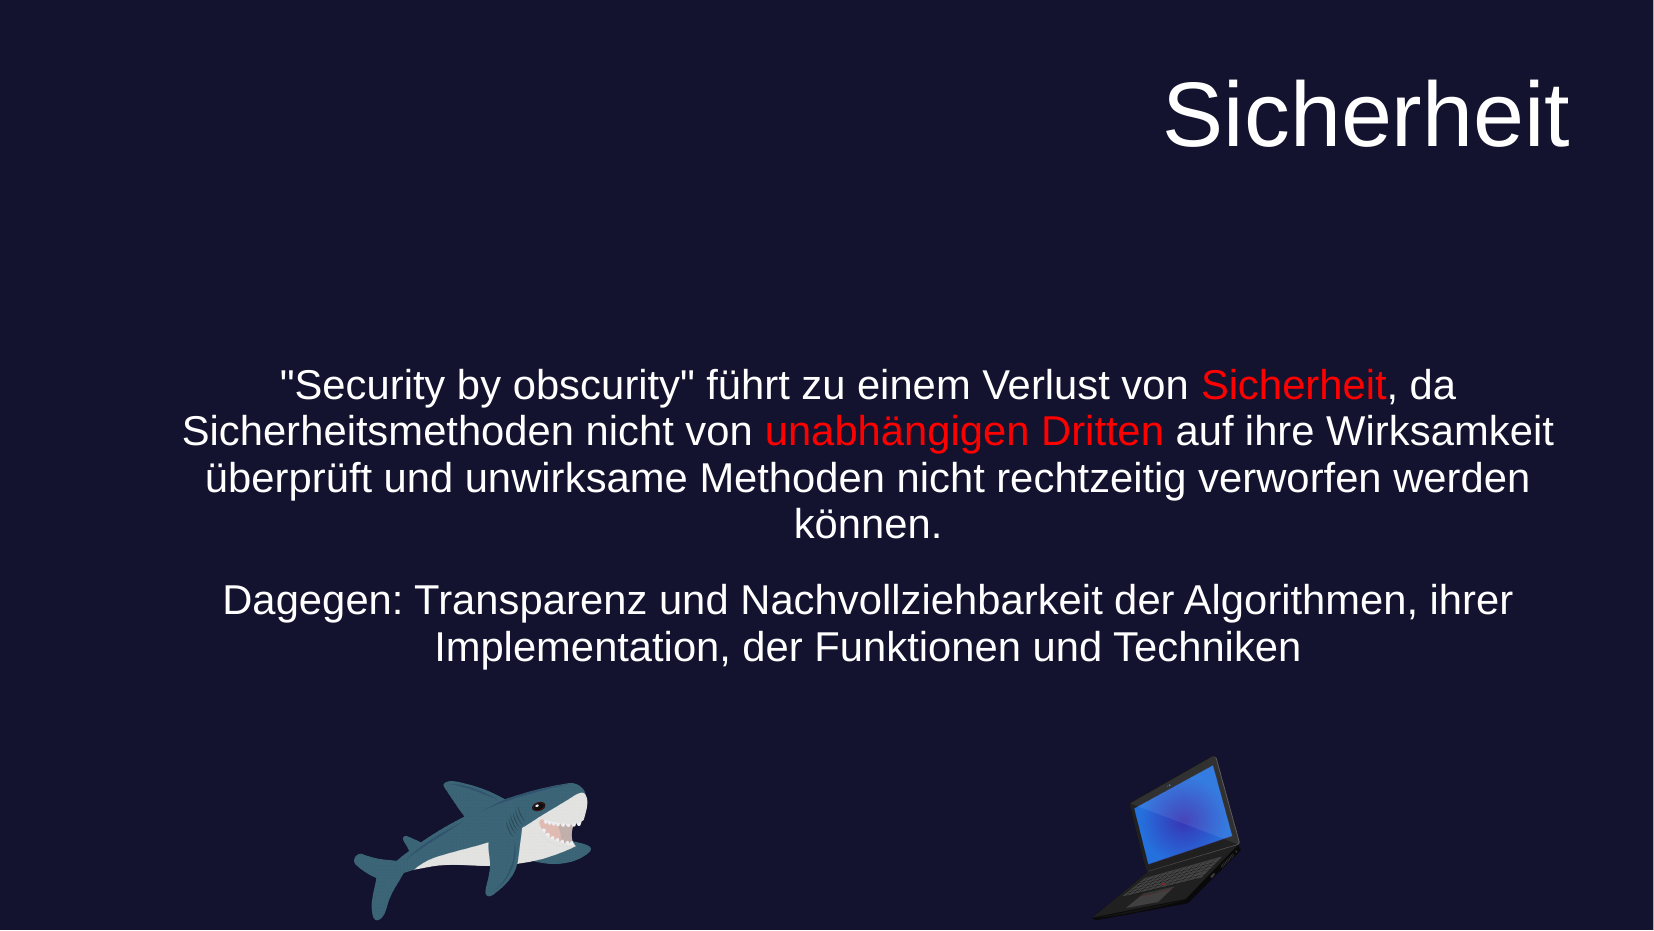

# Sicherheit
"Security by obscurity" führt zu einem Verlust von Sicherheit, da Sicherheitsmethoden nicht von unabhängigen Dritten auf ihre Wirksamkeit überprüft und unwirksame Methoden nicht rechtzeitig verworfen werden können.
Dagegen: Transparenz und Nachvollziehbarkeit der Algorithmen, ihrer Implementation, der Funktionen und Techniken